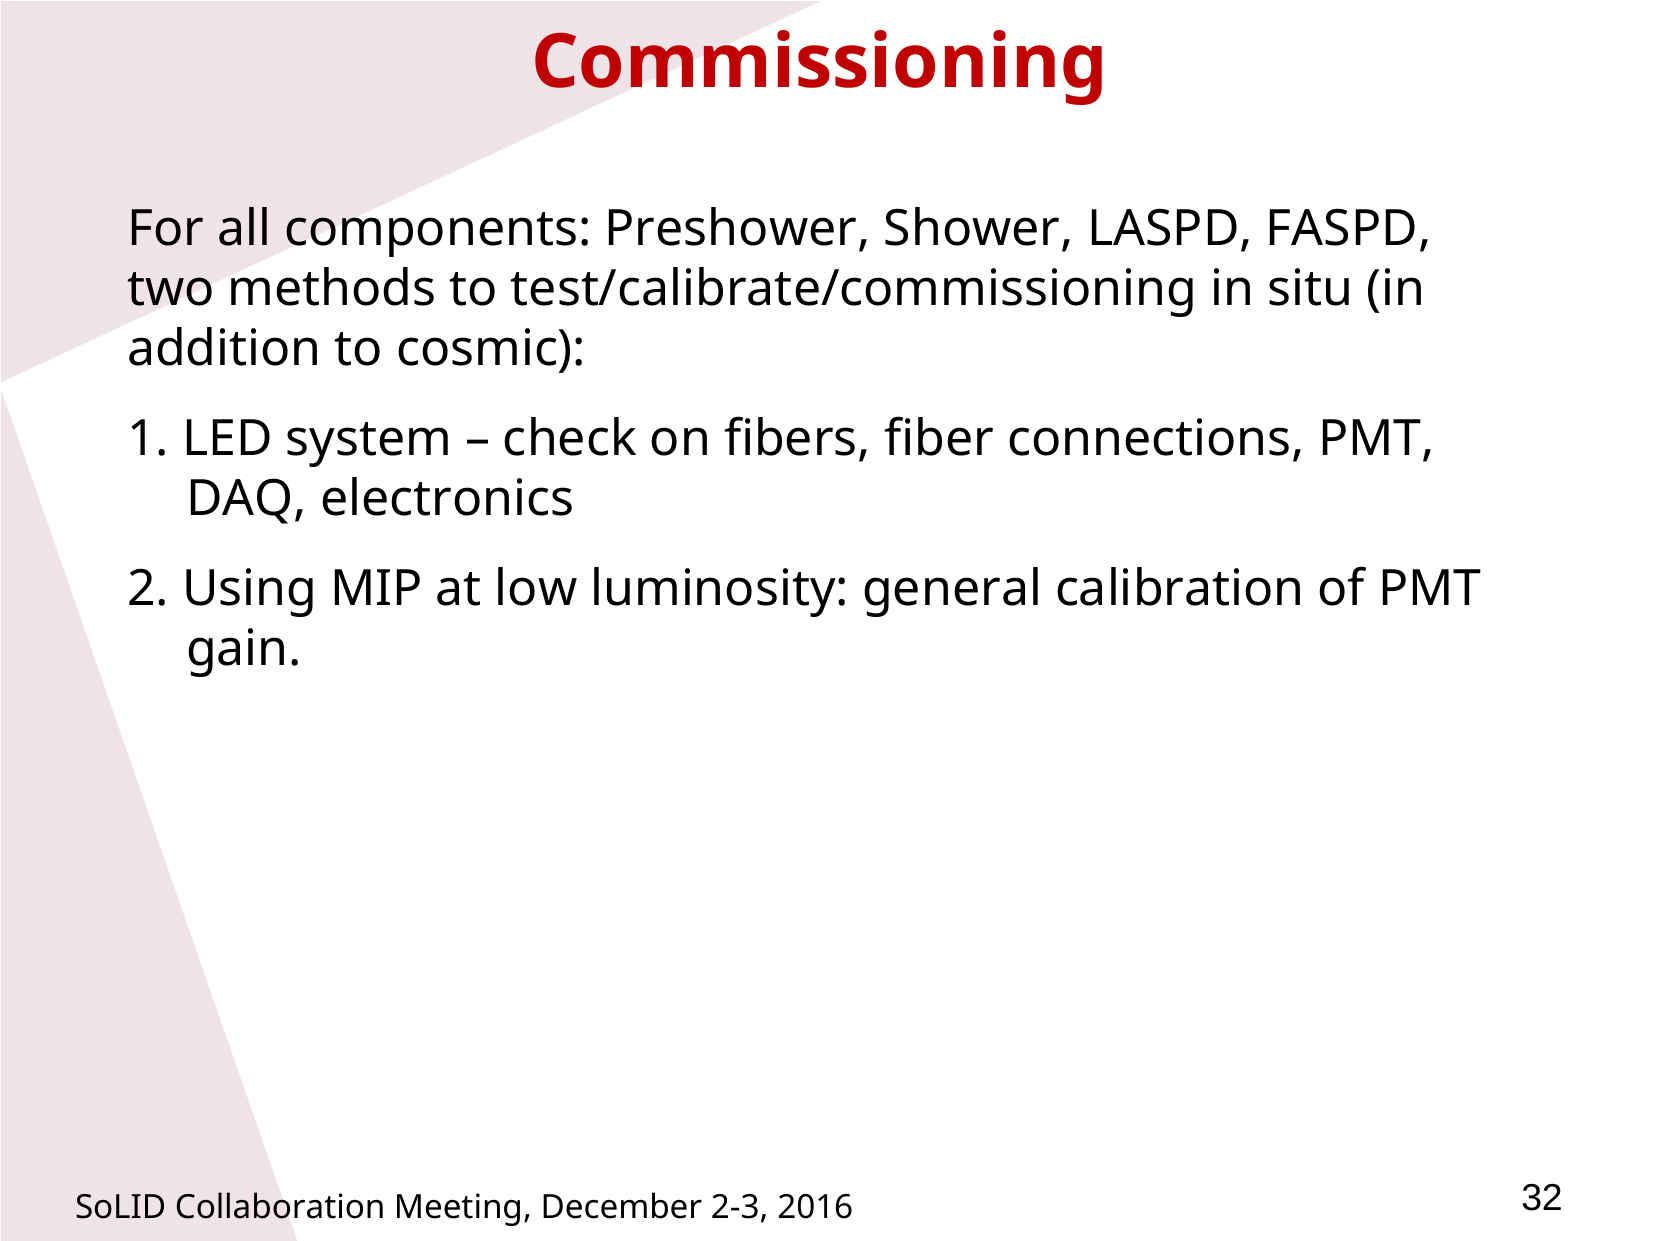

# Commissioning
For all components: Preshower, Shower, LASPD, FASPD, two methods to test/calibrate/commissioning in situ (in addition to cosmic):
1. LED system – check on fibers, fiber connections, PMT, DAQ, electronics
2. Using MIP at low luminosity: general calibration of PMT gain.
32